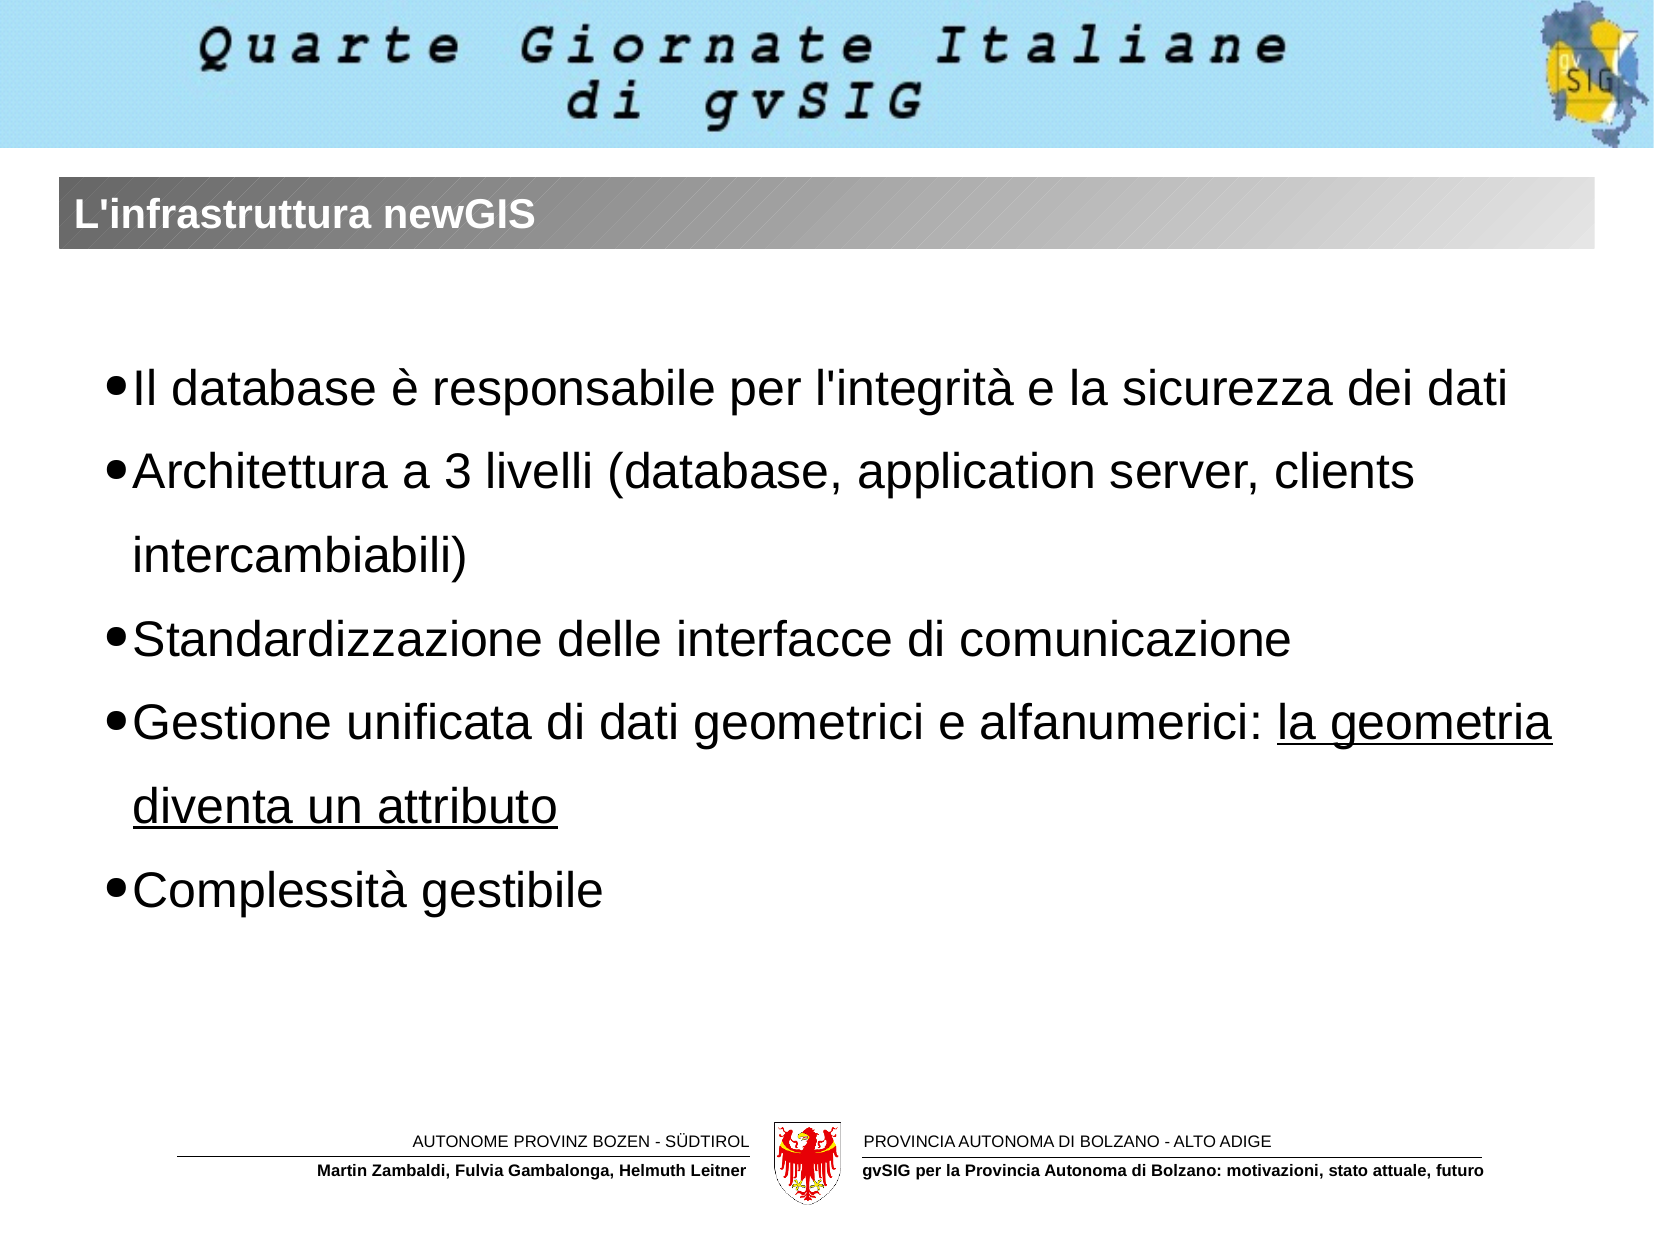

L'infrastruttura newGIS
Il database è responsabile per l'integrità e la sicurezza dei dati
Architettura a 3 livelli (database, application server, clients intercambiabili)
Standardizzazione delle interfacce di comunicazione
Gestione unificata di dati geometrici e alfanumerici: la geometria diventa un attributo
Complessità gestibile